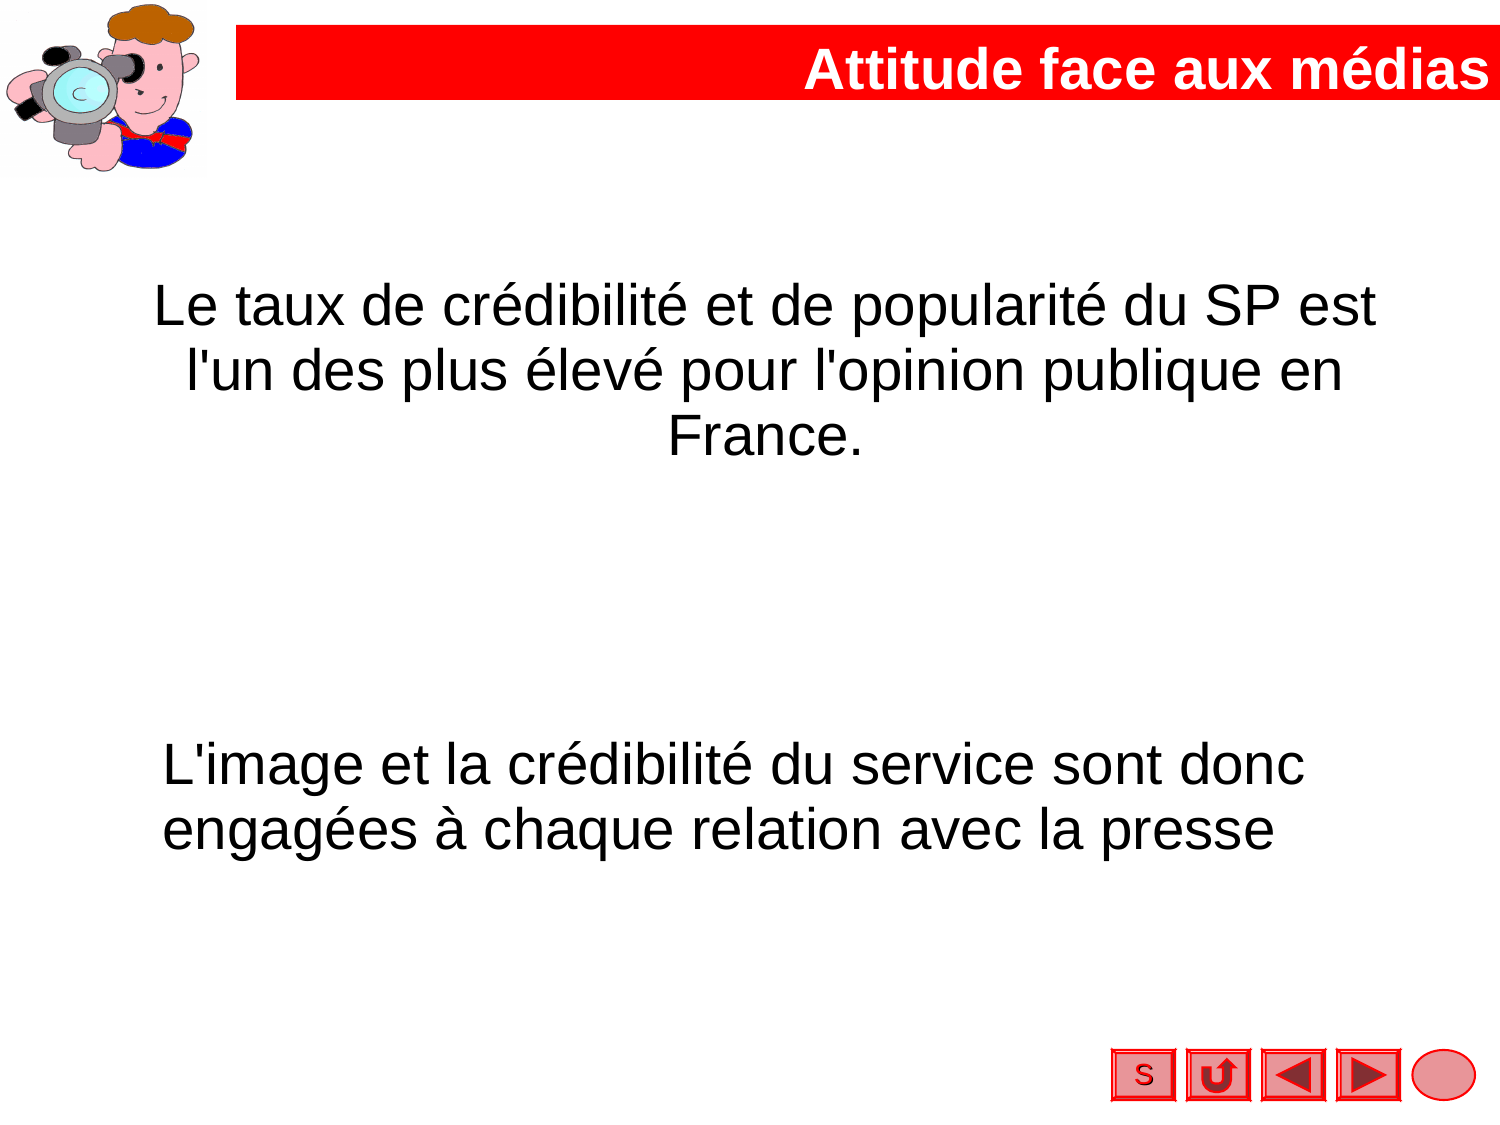

Attitude face aux médias
Le taux de crédibilité et de popularité du SP est l'un des plus élevé pour l'opinion publique en France.
L'image et la crédibilité du service sont donc engagées à chaque relation avec la presse